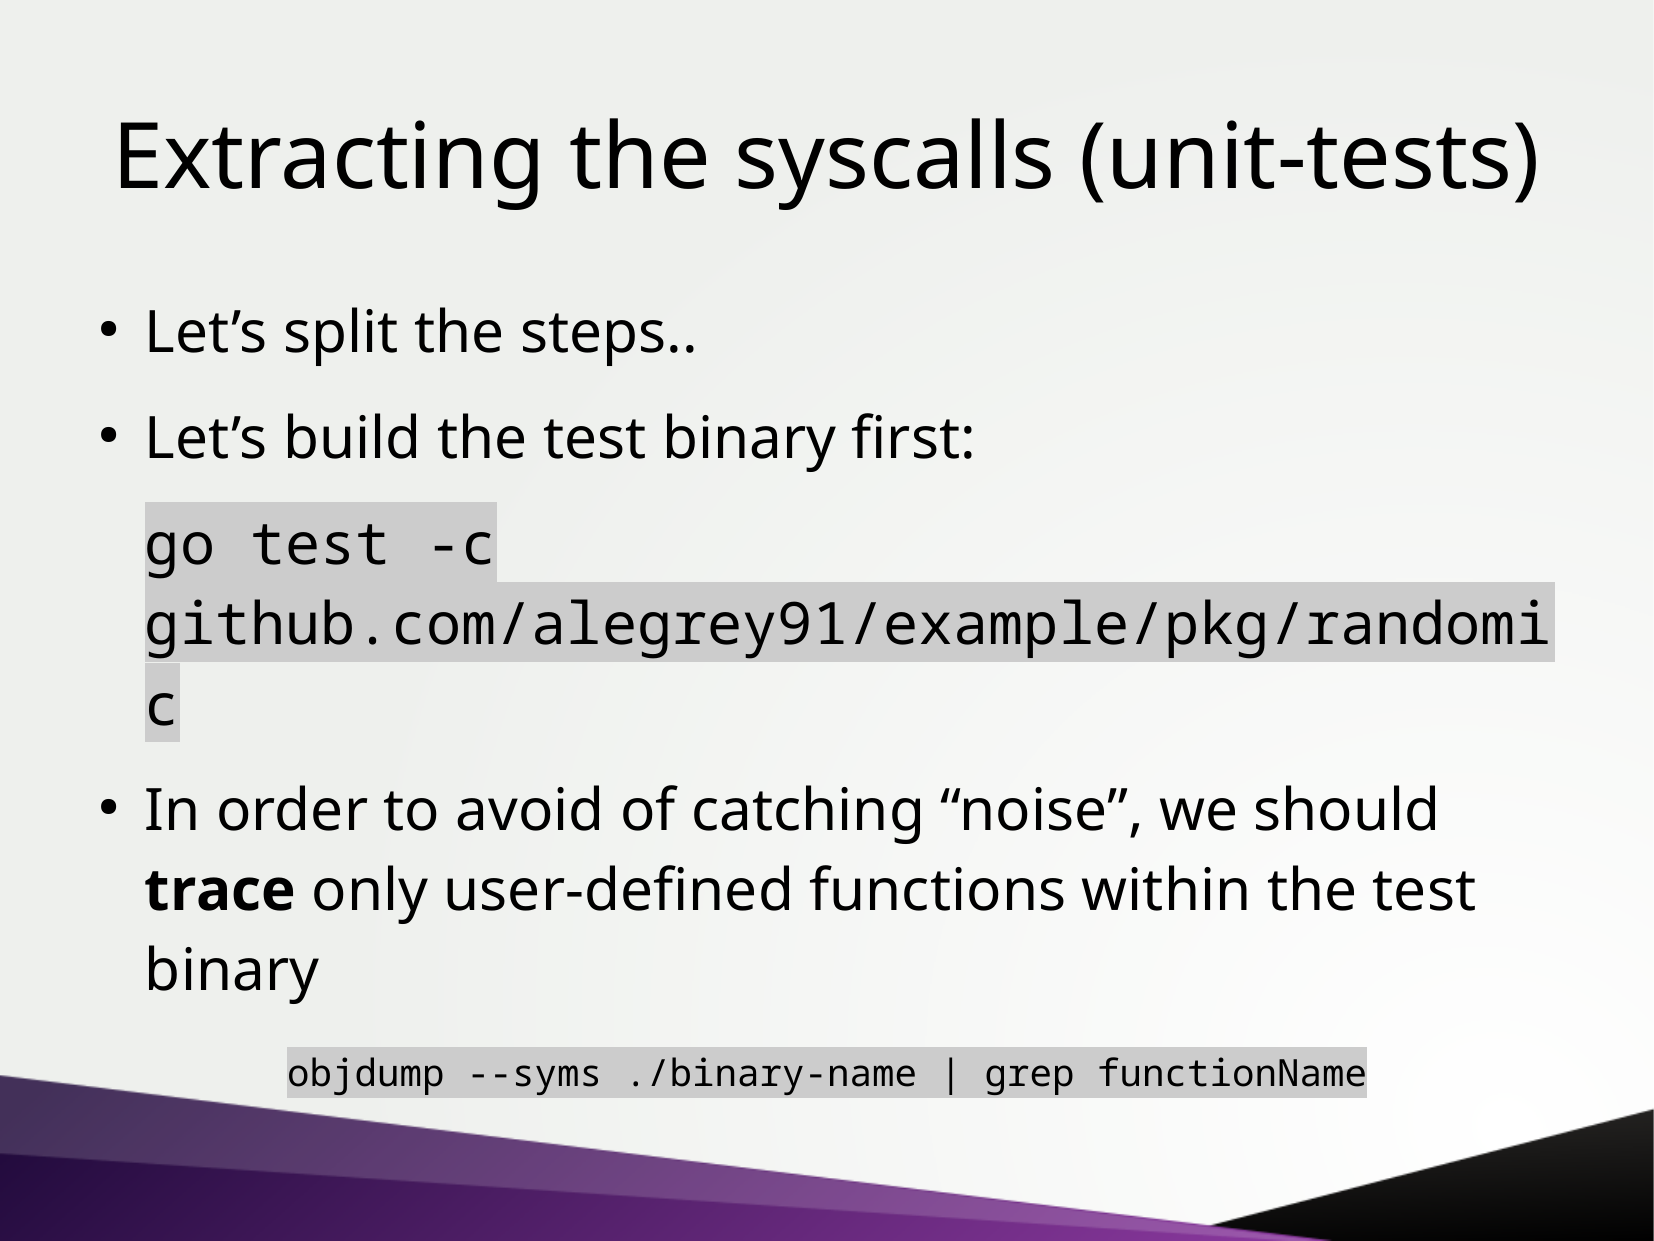

# Extracting the syscalls (unit-tests)
Let’s split the steps..
Let’s build the test binary first:
go test -c github.com/alegrey91/example/pkg/randomic
In order to avoid of catching “noise”, we should trace only user-defined functions within the test binary
objdump --syms ./binary-name | grep functionName